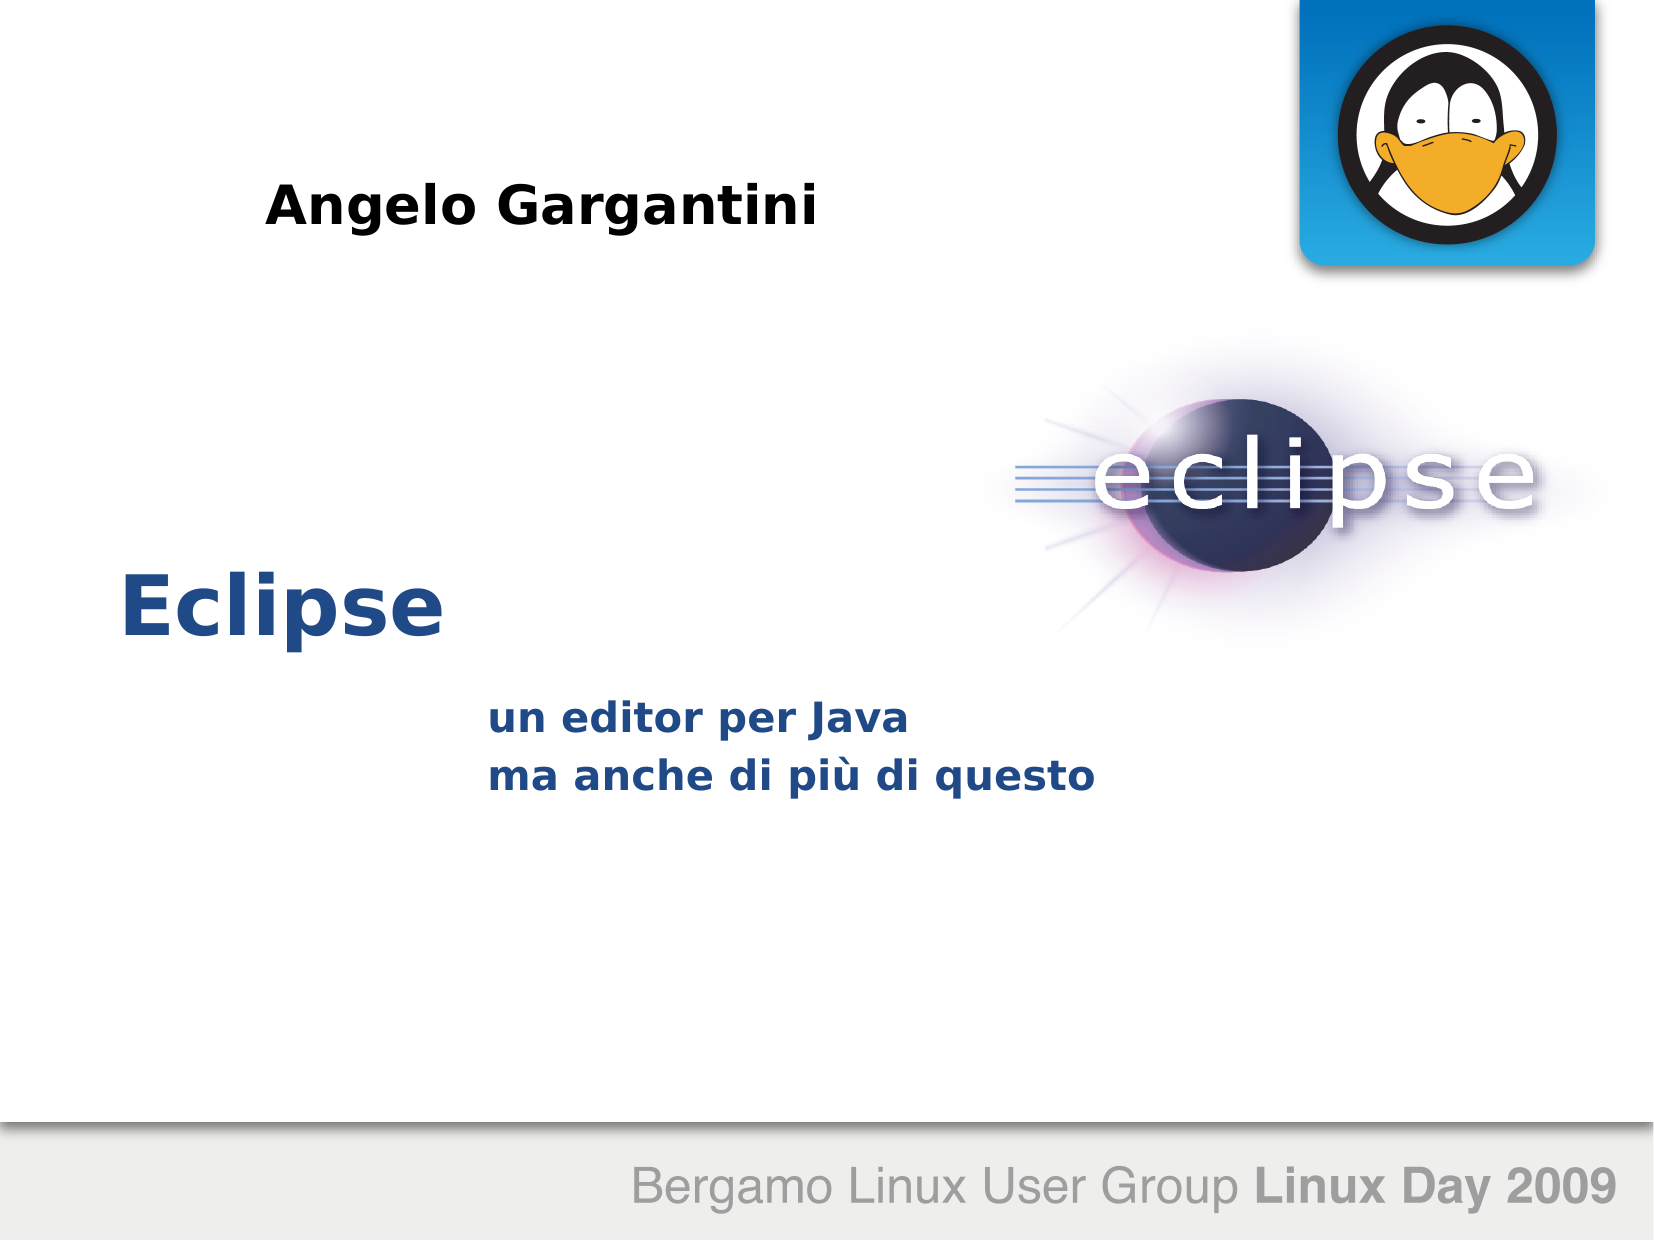

Angelo Gargantini
# Eclipse un editor per Java ma anche di più di questo